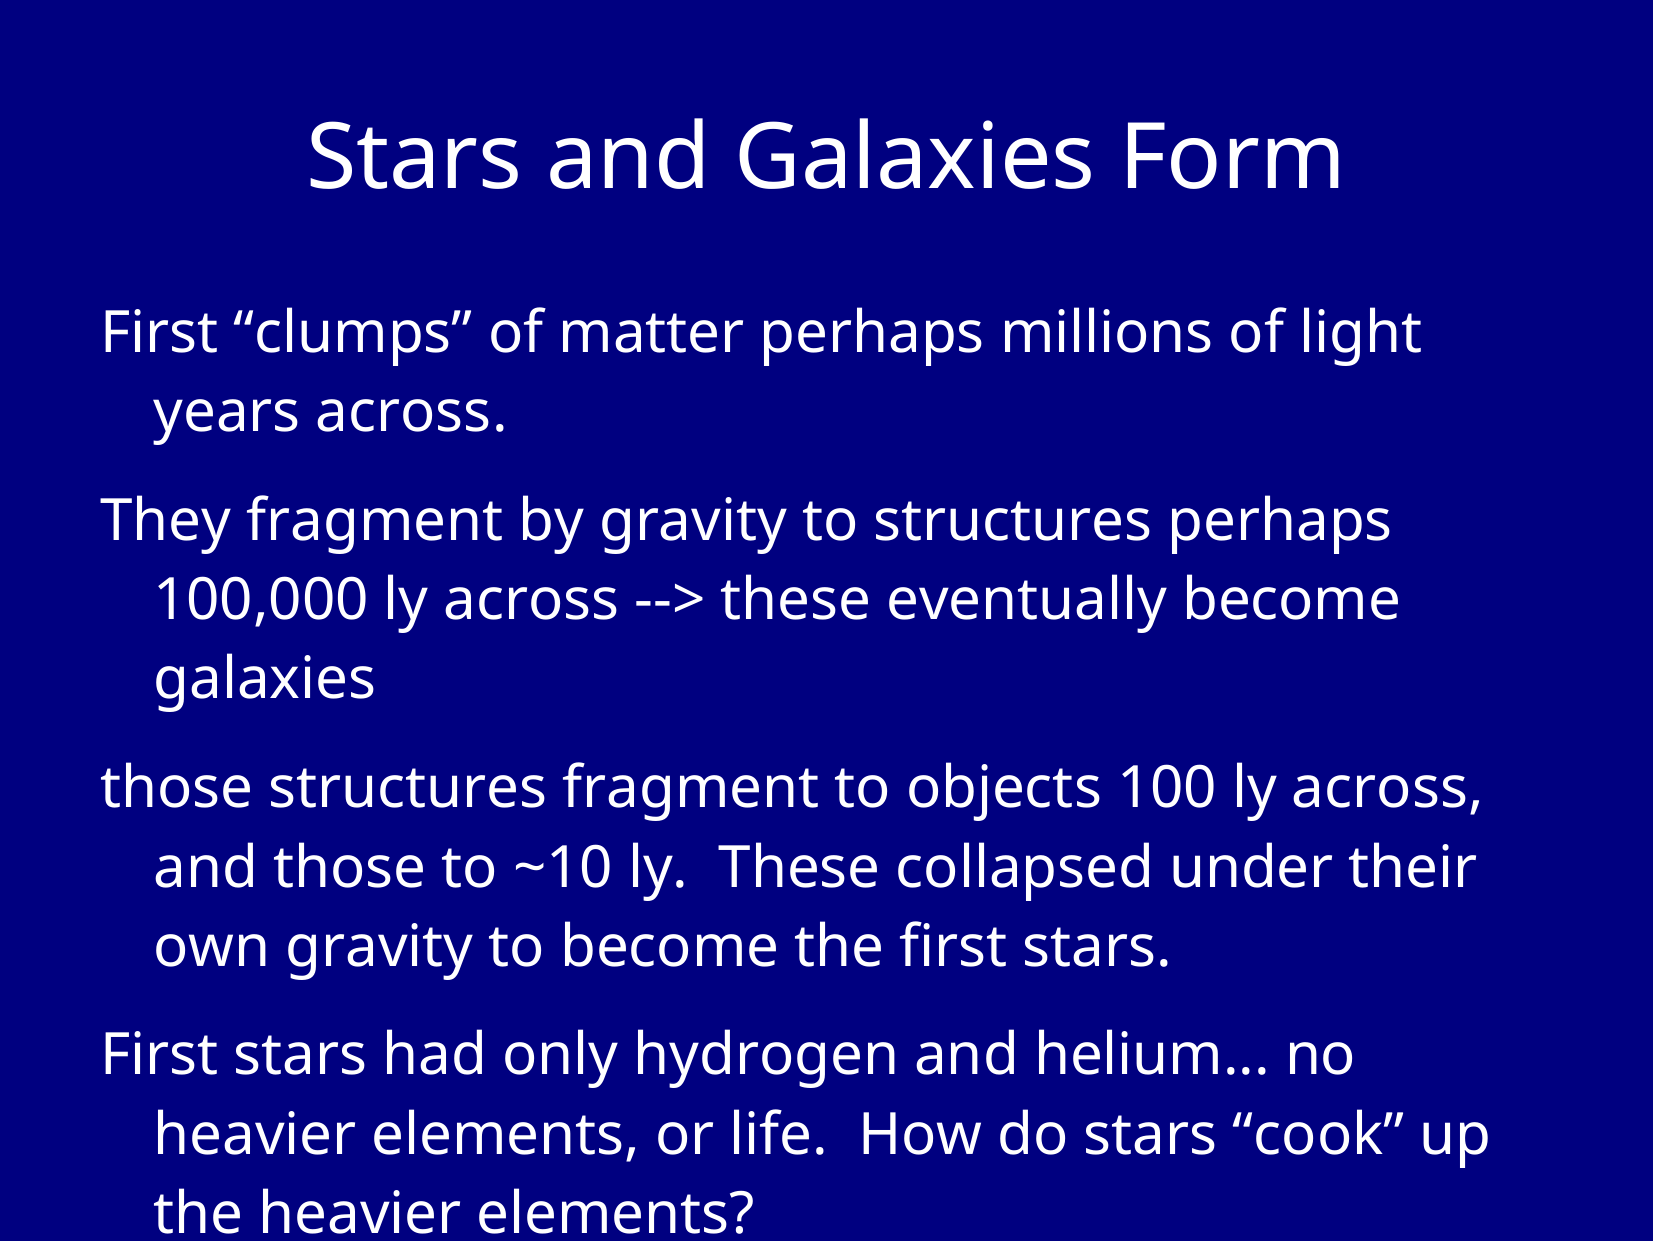

# Stars and Galaxies Form
First “clumps” of matter perhaps millions of light years across.
They fragment by gravity to structures perhaps 100,000 ly across --> these eventually become galaxies
those structures fragment to objects 100 ly across, and those to ~10 ly. These collapsed under their own gravity to become the first stars.
First stars had only hydrogen and helium... no heavier elements, or life. How do stars “cook” up the heavier elements?